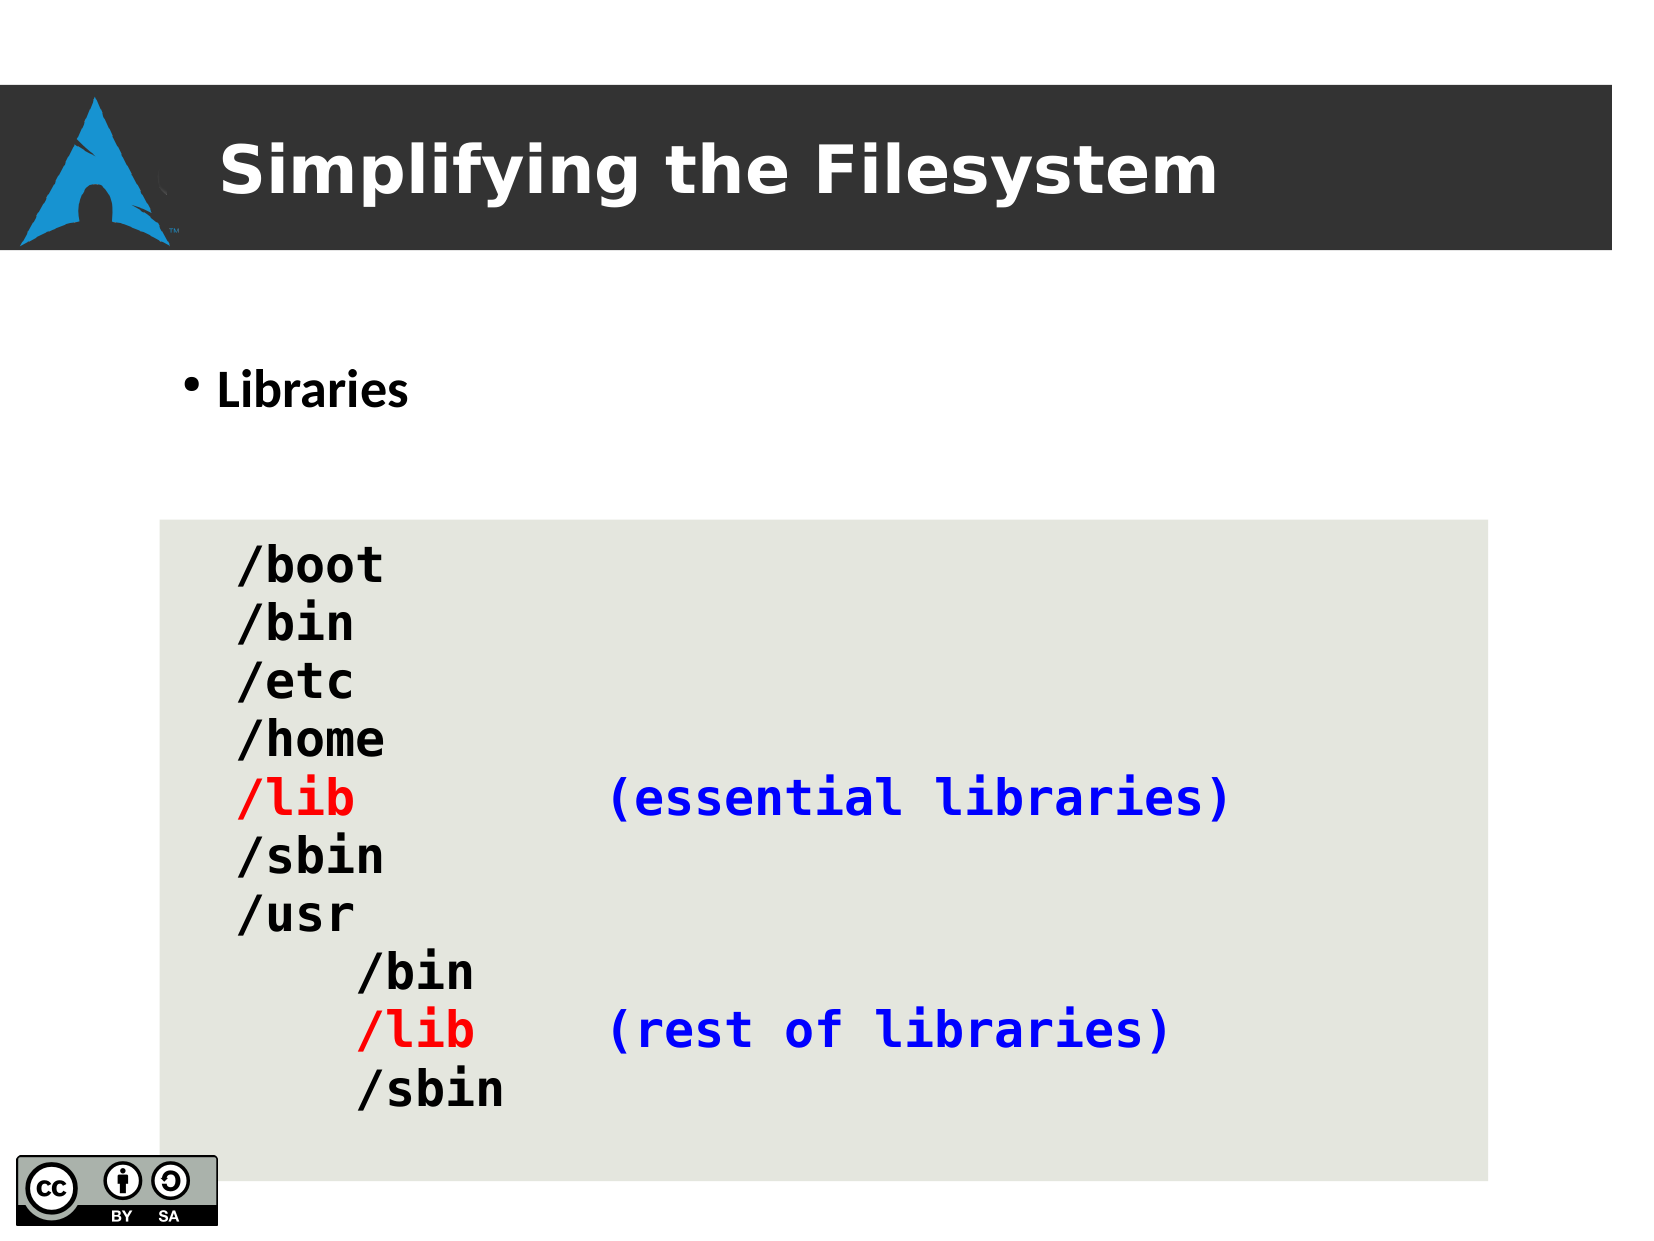

Simplifying the Filesystem
#
Libraries
/boot
/bin
/etc
/home
/lib				(essential libraries)
/sbin
/usr
 /bin
 /lib		(rest of libraries)
 /sbin